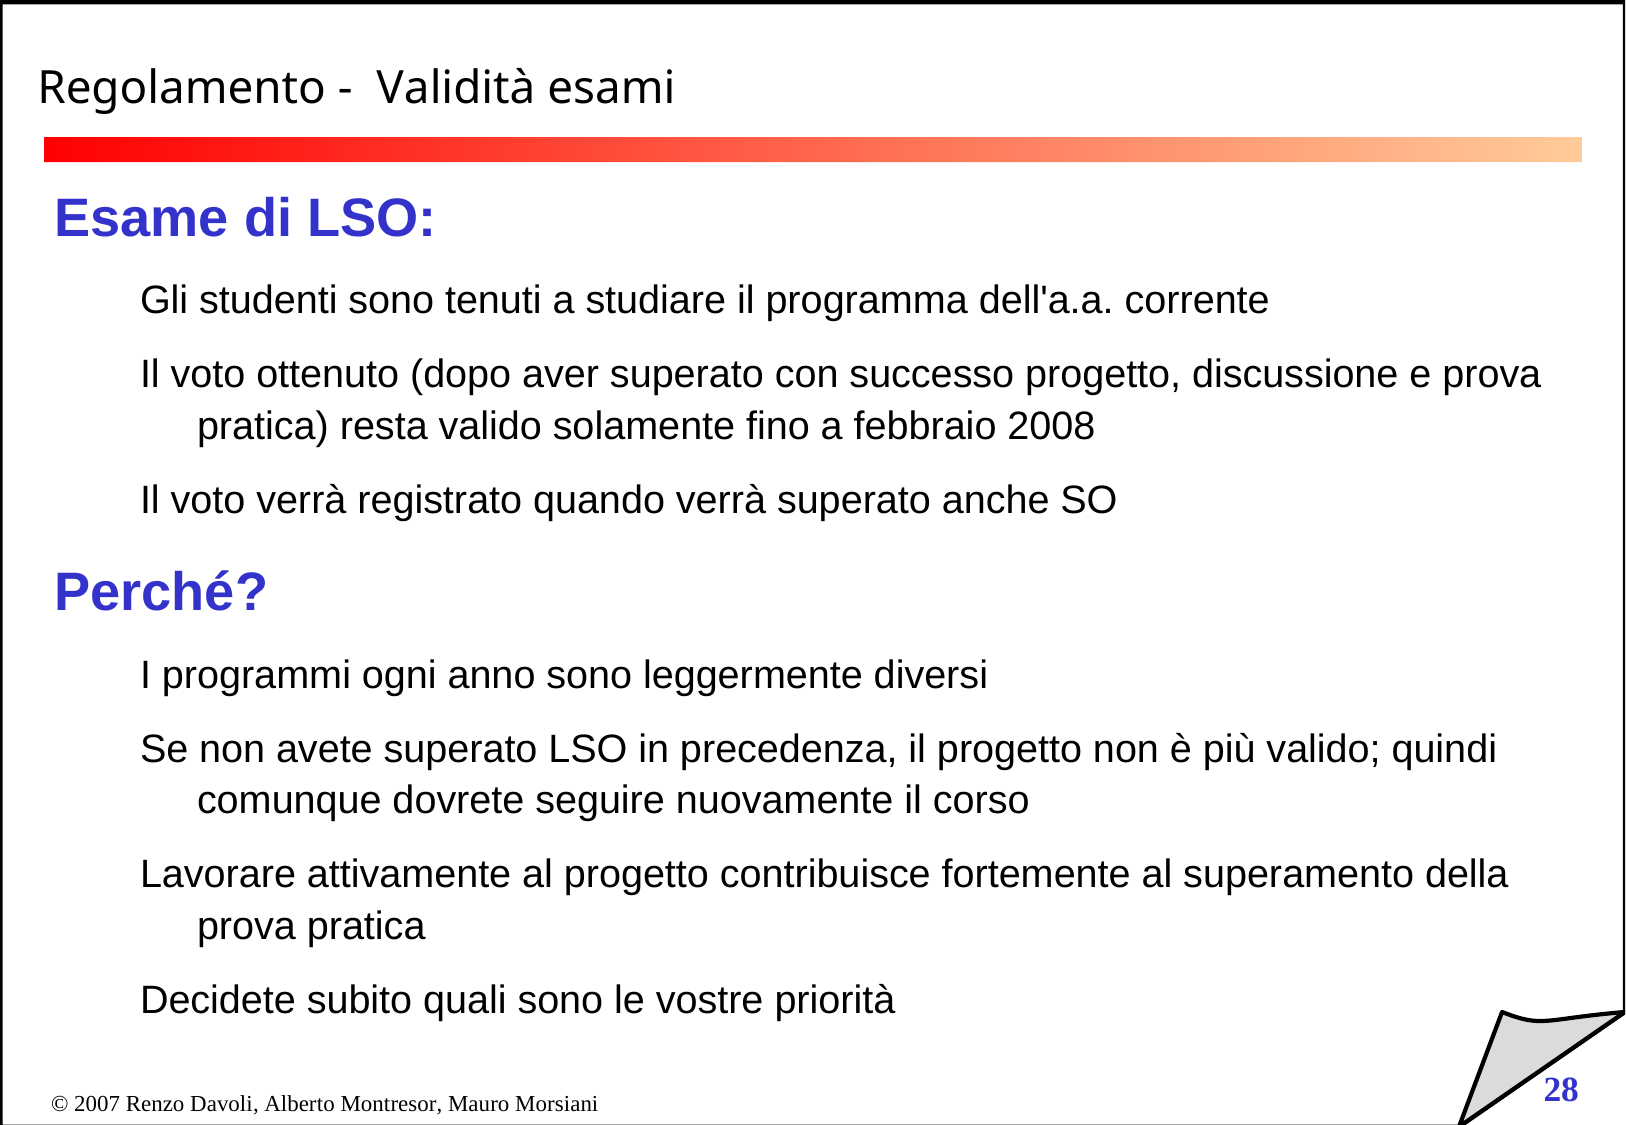

# Regolamento - Validità esami
Esame di LSO:
Gli studenti sono tenuti a studiare il programma dell'a.a. corrente
Il voto ottenuto (dopo aver superato con successo progetto, discussione e prova pratica) resta valido solamente fino a febbraio 2008
Il voto verrà registrato quando verrà superato anche SO
Perché?
I programmi ogni anno sono leggermente diversi
Se non avete superato LSO in precedenza, il progetto non è più valido; quindi comunque dovrete seguire nuovamente il corso
Lavorare attivamente al progetto contribuisce fortemente al superamento della prova pratica
Decidete subito quali sono le vostre priorità